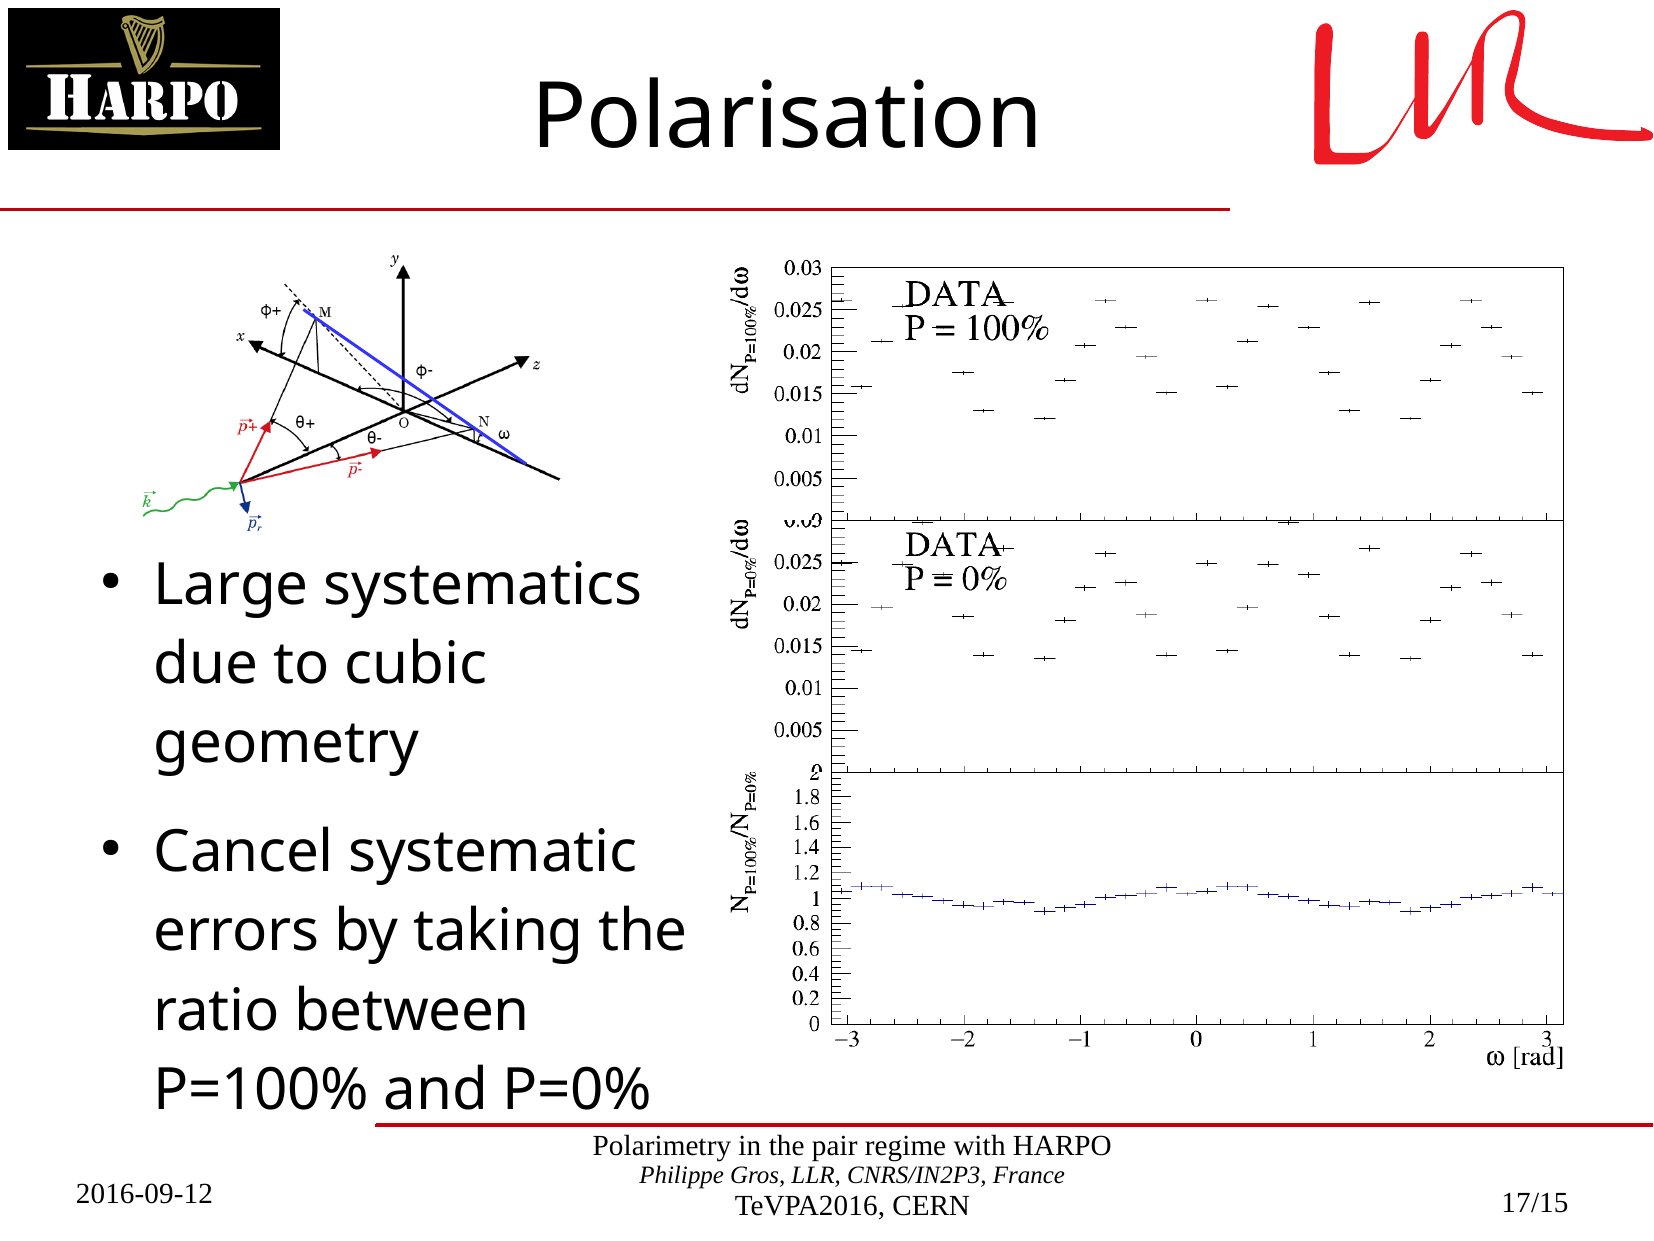

# Polarisation
Large systematics due to cubic geometry
Cancel systematic errors by taking the ratio between P=100% and P=0%
2016-09-12
17